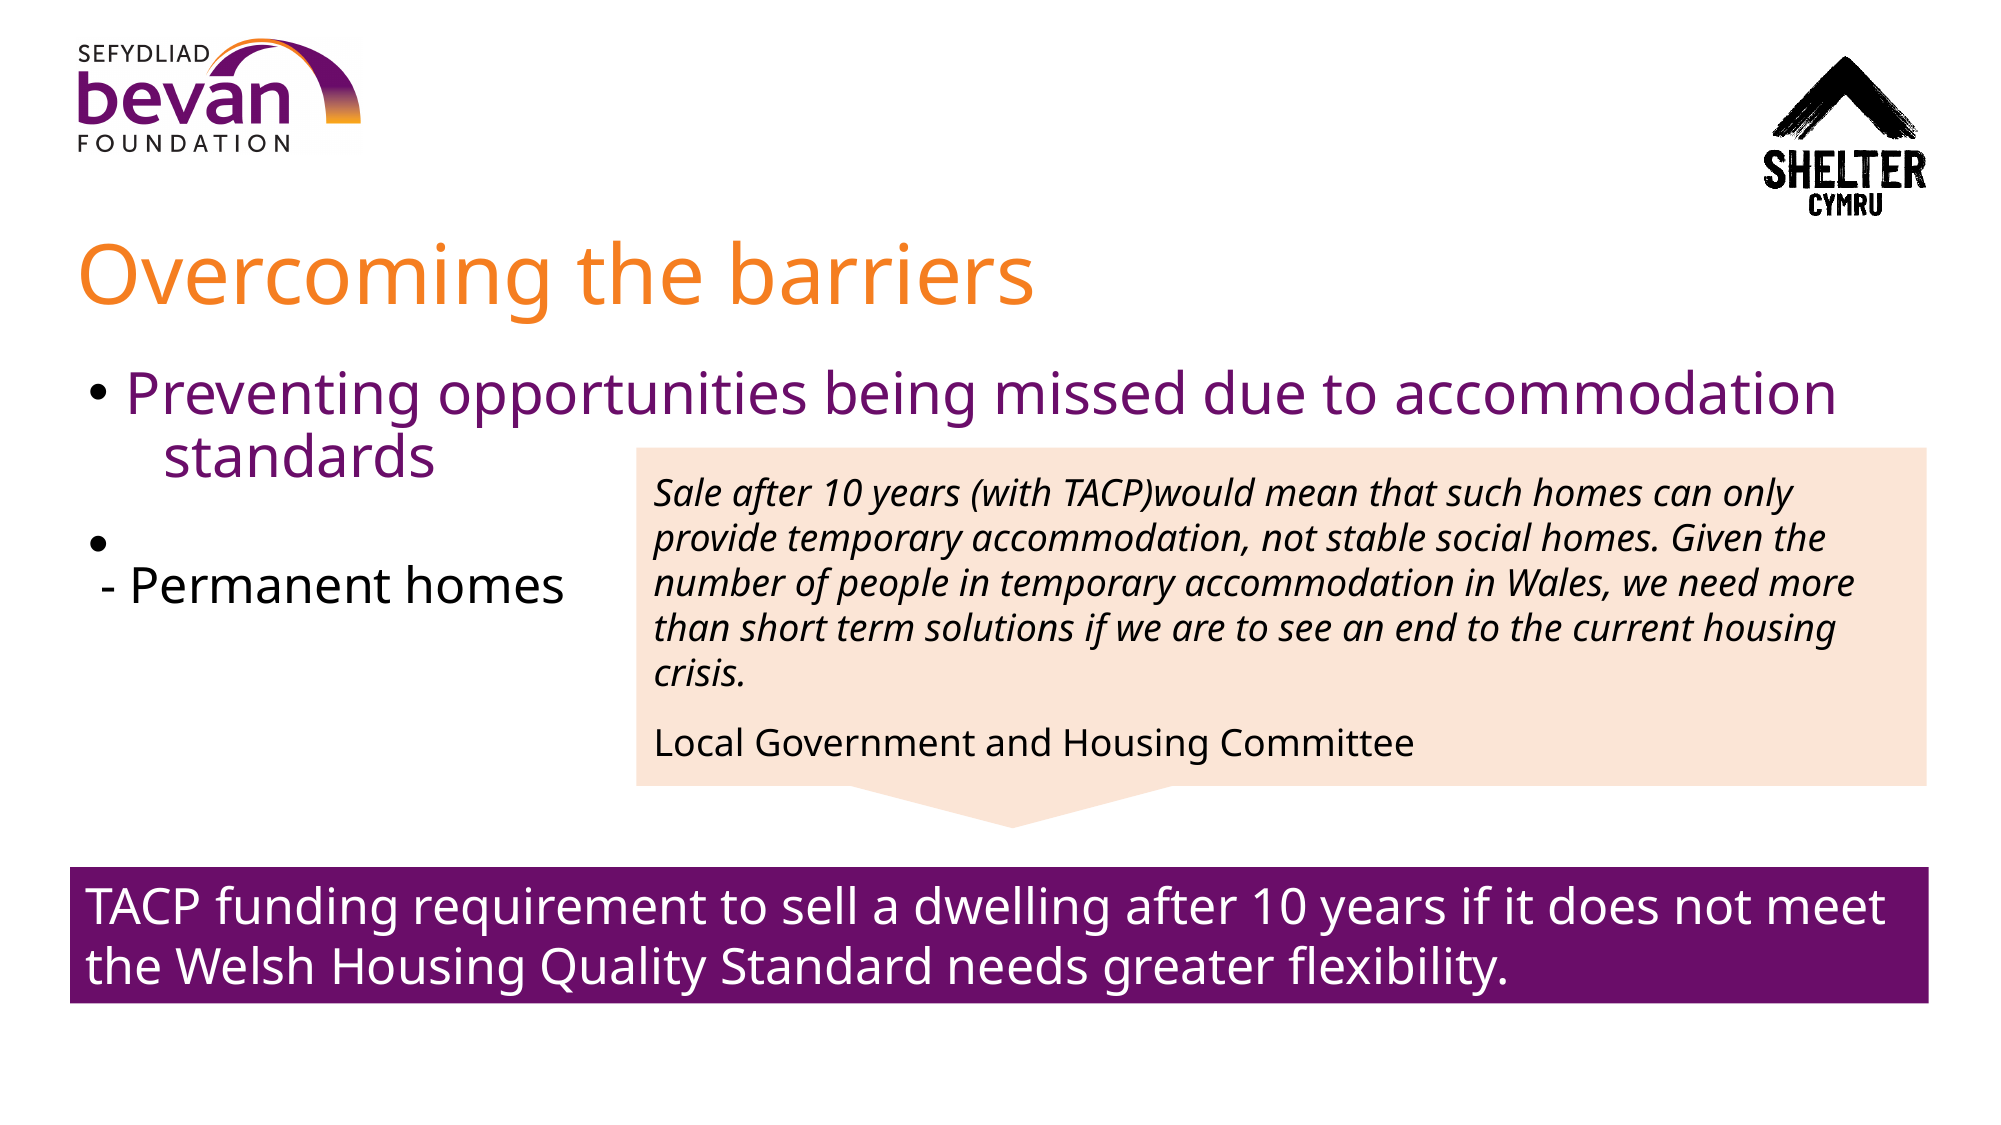

# Overcoming the barriers
Preventing opportunities being missed due to accommodation standards
Sale after 10 years (with TACP)would mean that such homes can only provide temporary accommodation, not stable social homes. Given the number of people in temporary accommodation in Wales, we need more than short term solutions if we are to see an end to the current housing crisis.
Local Government and Housing Committee
- Permanent homes
TACP funding requirement to sell a dwelling after 10 years if it does not meet the Welsh Housing Quality Standard needs greater flexibility.